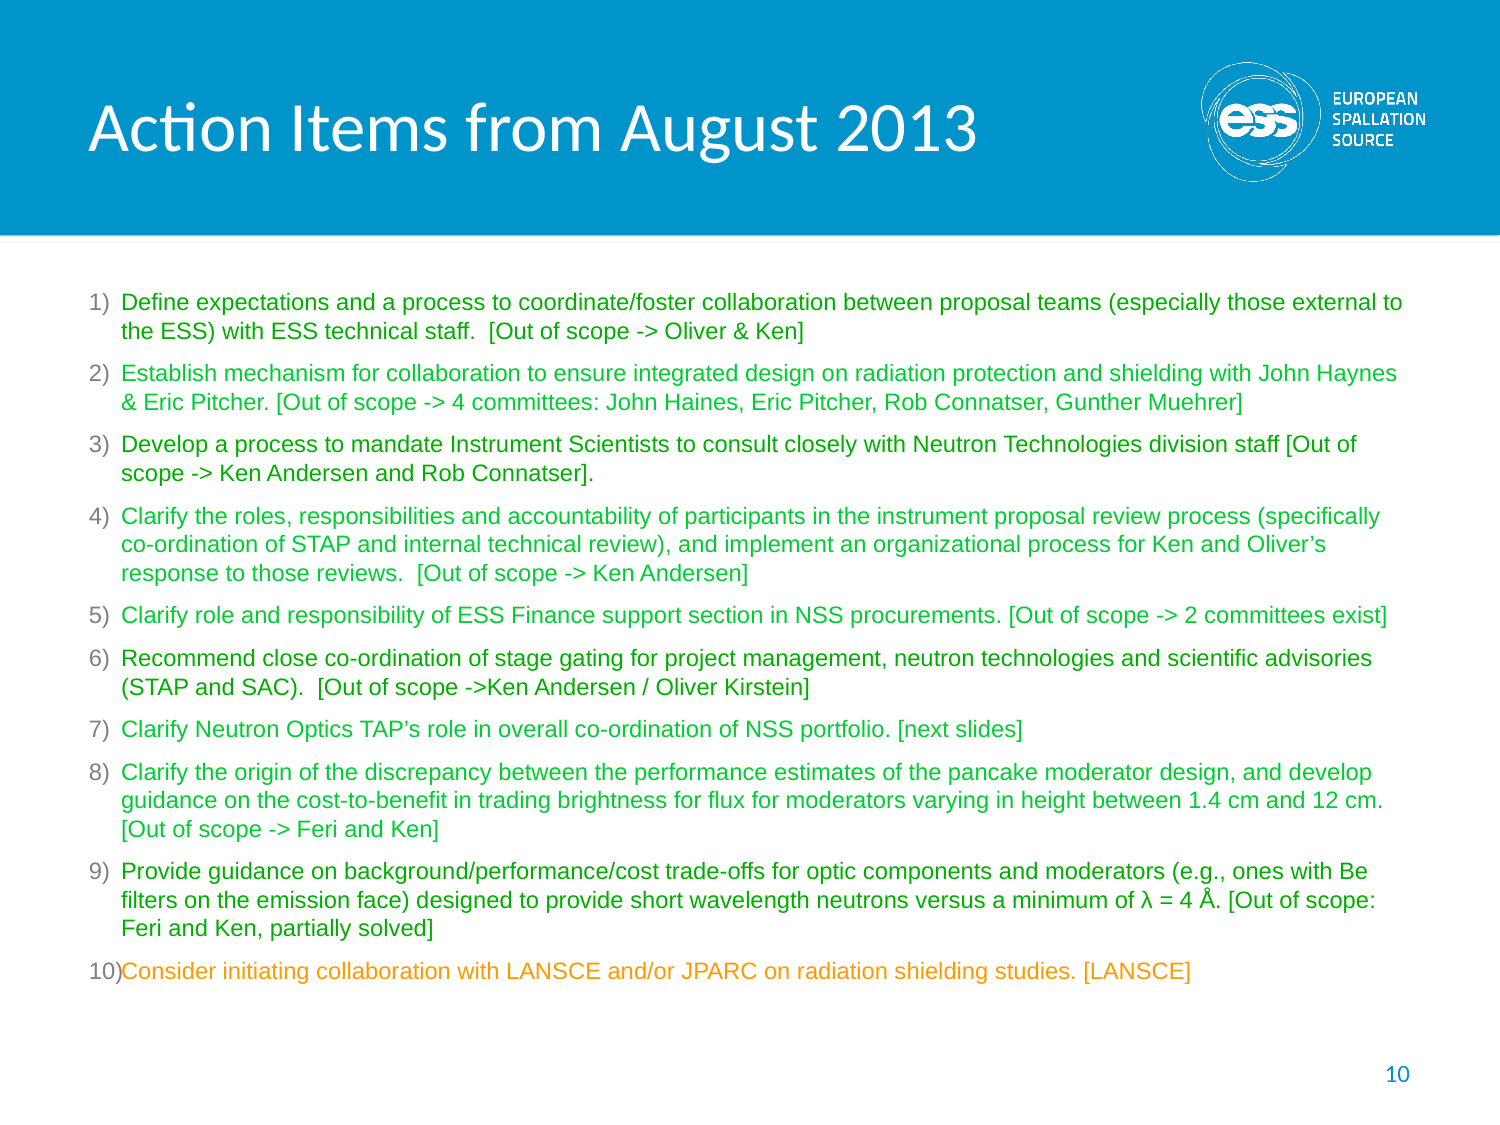

# Action Items from August 2013
Define expectations and a process to coordinate/foster collaboration between proposal teams (especially those external to the ESS) with ESS technical staff. [Out of scope -> Oliver & Ken]
Establish mechanism for collaboration to ensure integrated design on radiation protection and shielding with John Haynes & Eric Pitcher. [Out of scope -> 4 committees: John Haines, Eric Pitcher, Rob Connatser, Gunther Muehrer]
Develop a process to mandate Instrument Scientists to consult closely with Neutron Technologies division staff [Out of scope -> Ken Andersen and Rob Connatser].
Clarify the roles, responsibilities and accountability of participants in the instrument proposal review process (specifically co-ordination of STAP and internal technical review), and implement an organizational process for Ken and Oliver’s response to those reviews. [Out of scope -> Ken Andersen]
Clarify role and responsibility of ESS Finance support section in NSS procurements. [Out of scope -> 2 committees exist]
Recommend close co-ordination of stage gating for project management, neutron technologies and scientific advisories (STAP and SAC). [Out of scope ->Ken Andersen / Oliver Kirstein]
Clarify Neutron Optics TAP’s role in overall co-ordination of NSS portfolio. [next slides]
Clarify the origin of the discrepancy between the performance estimates of the pancake moderator design, and develop guidance on the cost-to-benefit in trading brightness for flux for moderators varying in height between 1.4 cm and 12 cm. [Out of scope -> Feri and Ken]
Provide guidance on background/performance/cost trade-offs for optic components and moderators (e.g., ones with Be filters on the emission face) designed to provide short wavelength neutrons versus a minimum of λ = 4 Å. [Out of scope: Feri and Ken, partially solved]
Consider initiating collaboration with LANSCE and/or JPARC on radiation shielding studies. [LANSCE]